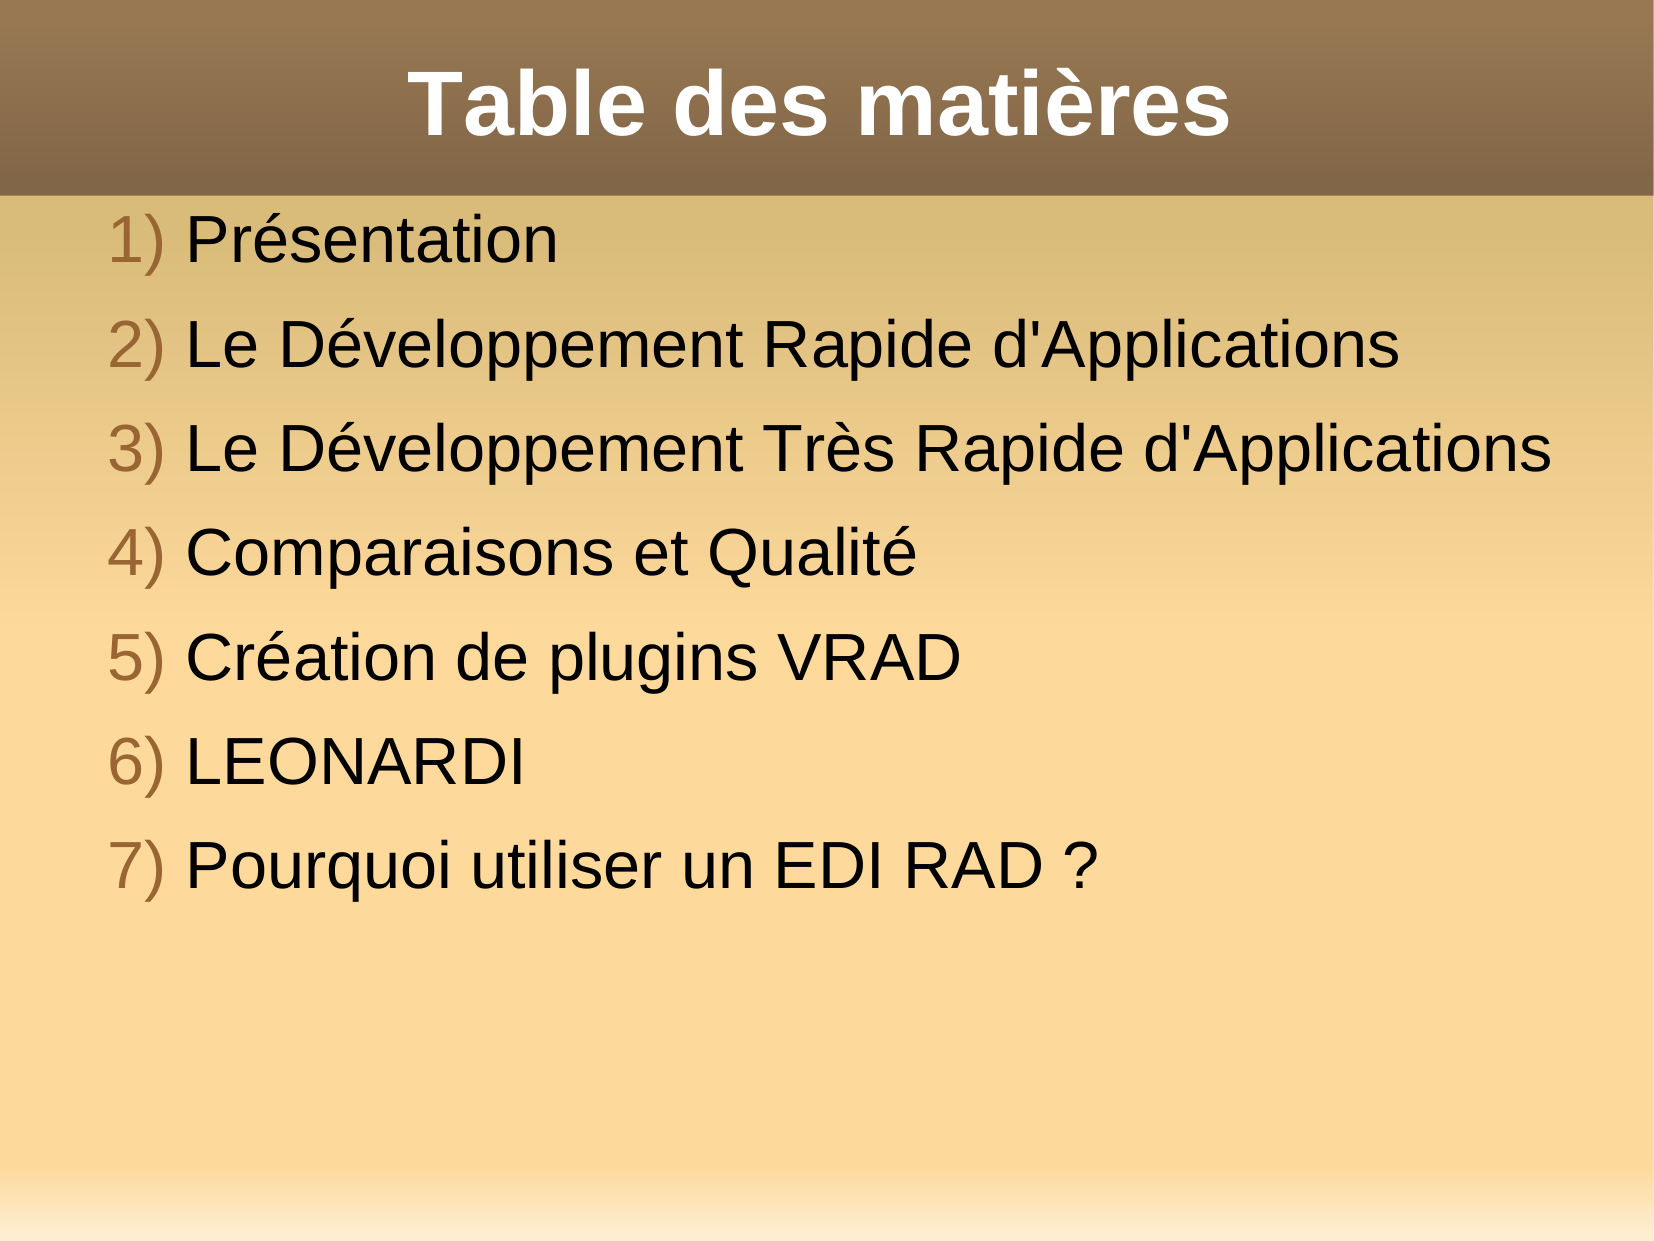

# Table des matières
 Présentation
 Le Développement Rapide d'Applications
 Le Développement Très Rapide d'Applications
 Comparaisons et Qualité
 Création de plugins VRAD
 LEONARDI
 Pourquoi utiliser un EDI RAD ?